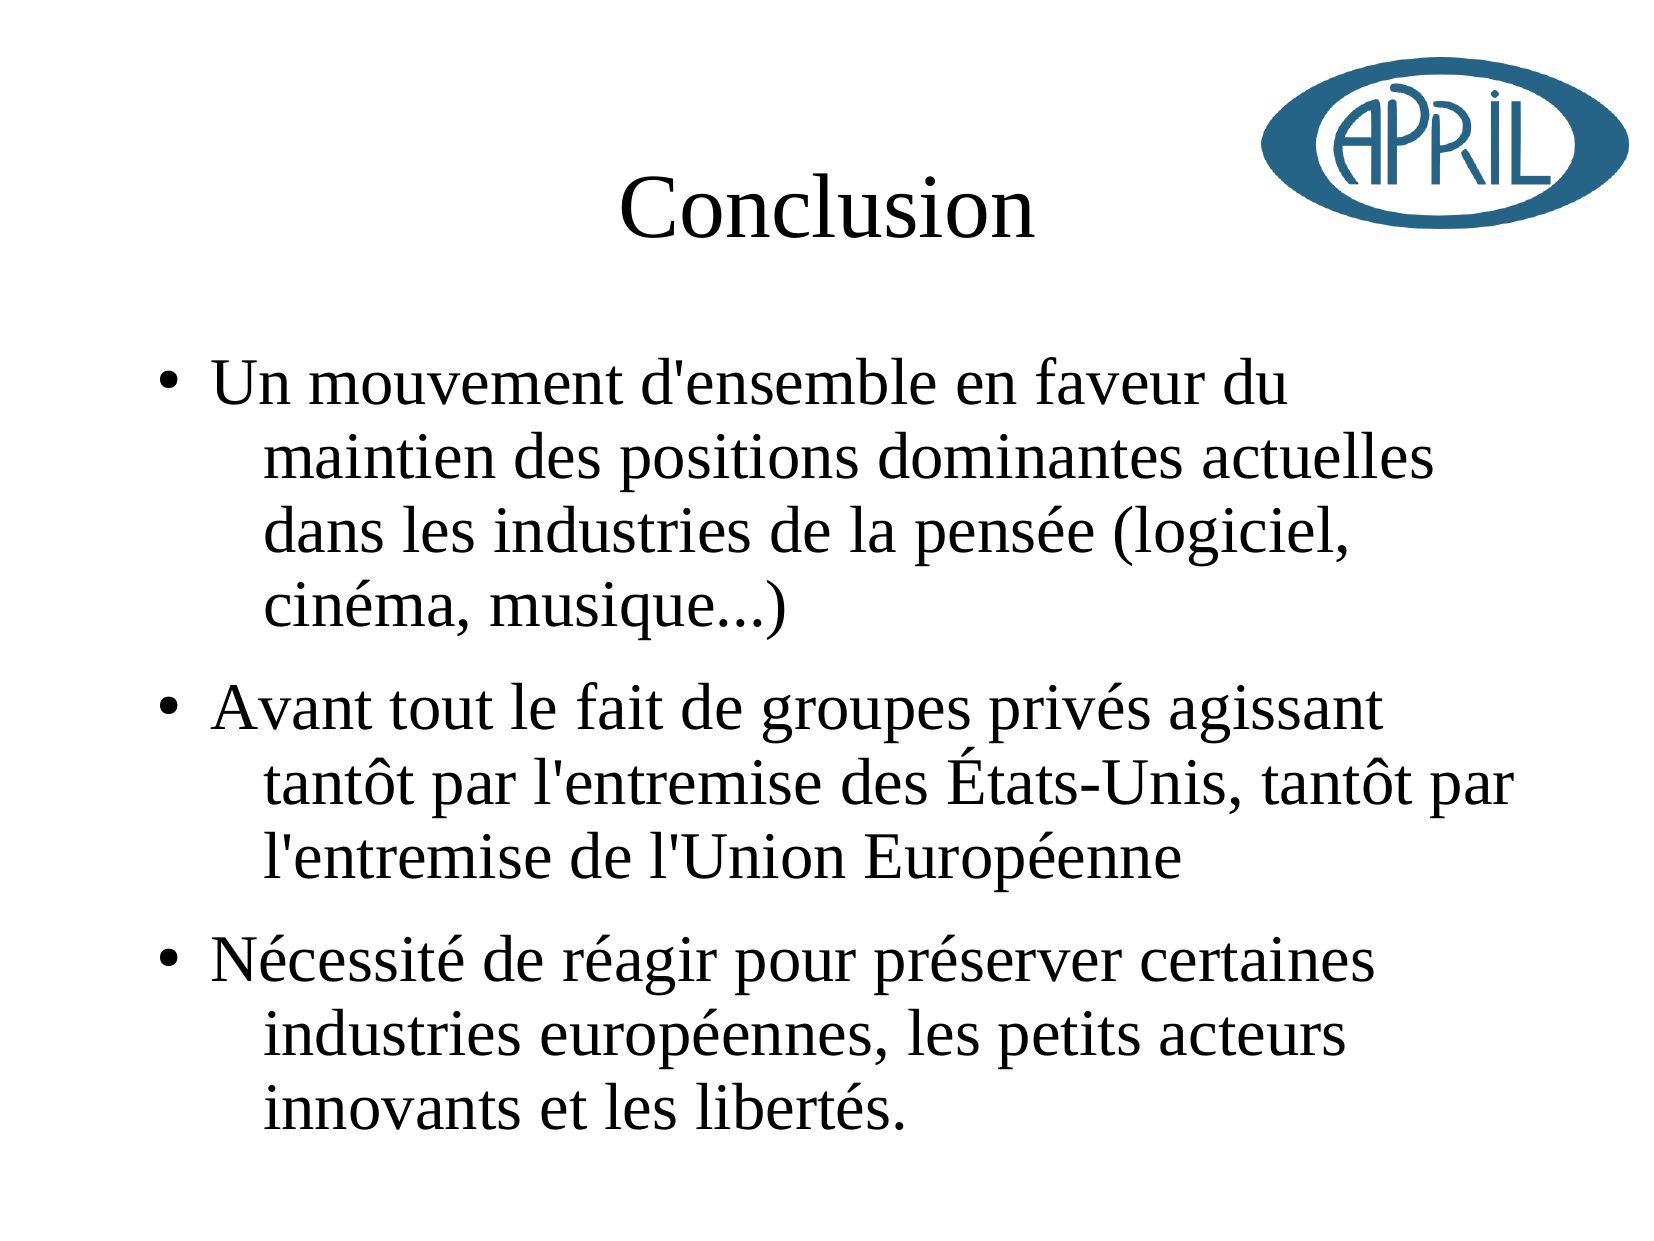

# Conclusion
Un mouvement d'ensemble en faveur du maintien des positions dominantes actuelles dans les industries de la pensée (logiciel, cinéma, musique...)
Avant tout le fait de groupes privés agissant tantôt par l'entremise des États-Unis, tantôt par l'entremise de l'Union Européenne
Nécessité de réagir pour préserver certaines industries européennes, les petits acteurs innovants et les libertés.